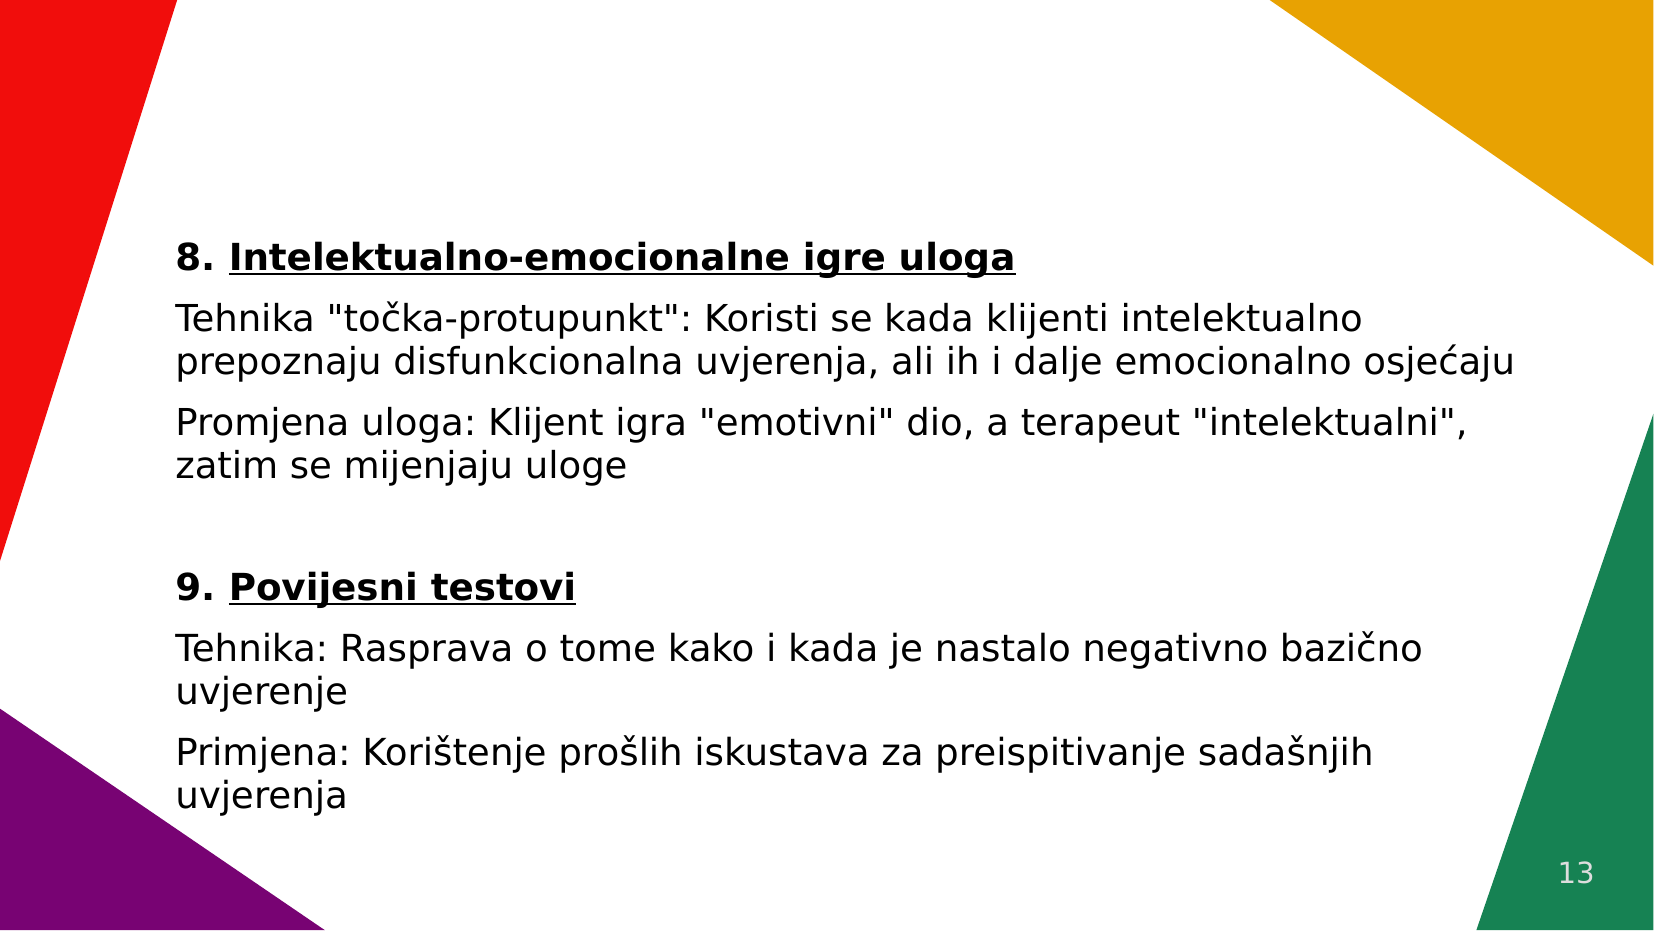

#
8. Intelektualno-emocionalne igre uloga
Tehnika "točka-protupunkt": Koristi se kada klijenti intelektualno prepoznaju disfunkcionalna uvjerenja, ali ih i dalje emocionalno osjećaju
Promjena uloga: Klijent igra "emotivni" dio, a terapeut "intelektualni", zatim se mijenjaju uloge
9. Povijesni testovi
Tehnika: Rasprava o tome kako i kada je nastalo negativno bazično uvjerenje
Primjena: Korištenje prošlih iskustava za preispitivanje sadašnjih uvjerenja
13